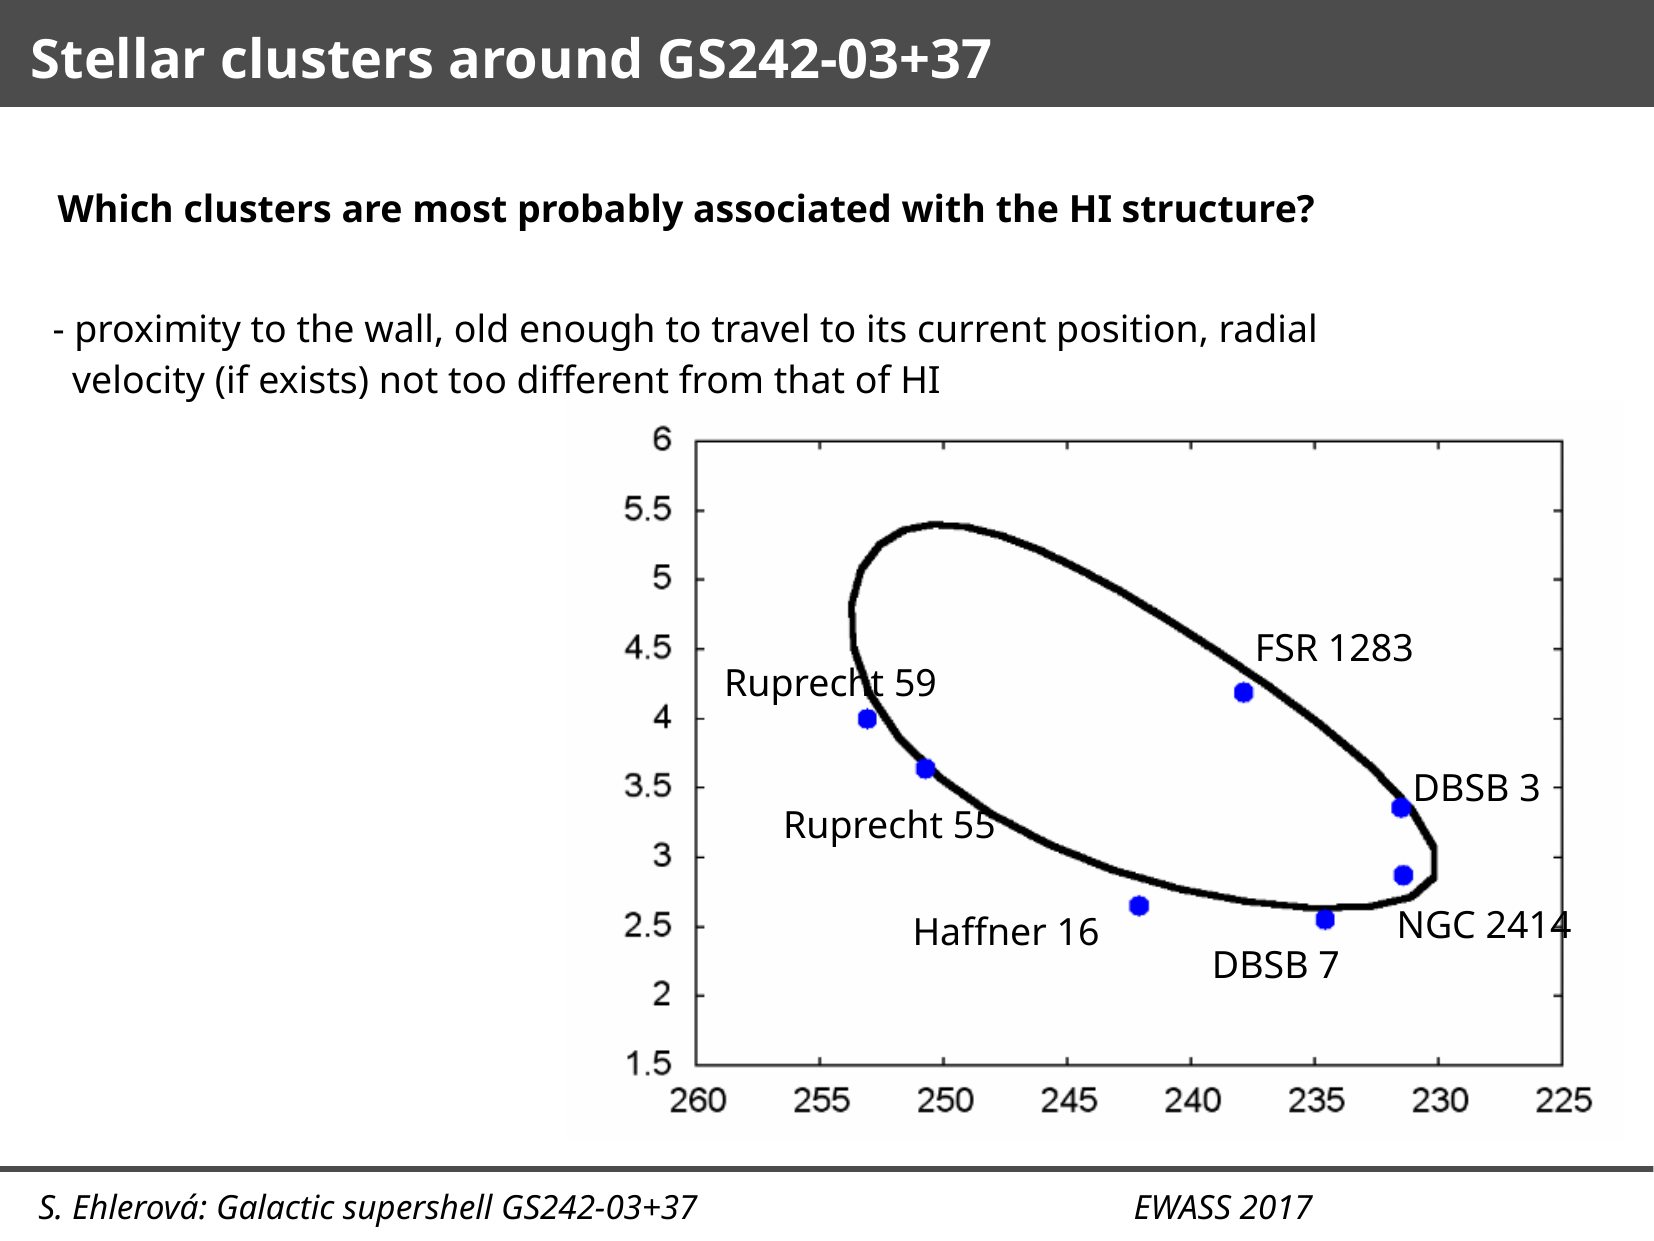

Stellar clusters around GS242-03+37
Which clusters are most probably associated with the HI structure?
- proximity to the wall, old enough to travel to its current position, radial
 velocity (if exists) not too different from that of HI
FSR 1283
Ruprecht 59
DBSB 3
Ruprecht 55
NGC 2414
Haffner 16
DBSB 7
S. Ehlerová: Galactic supershell GS242-03+37 EWASS 2017